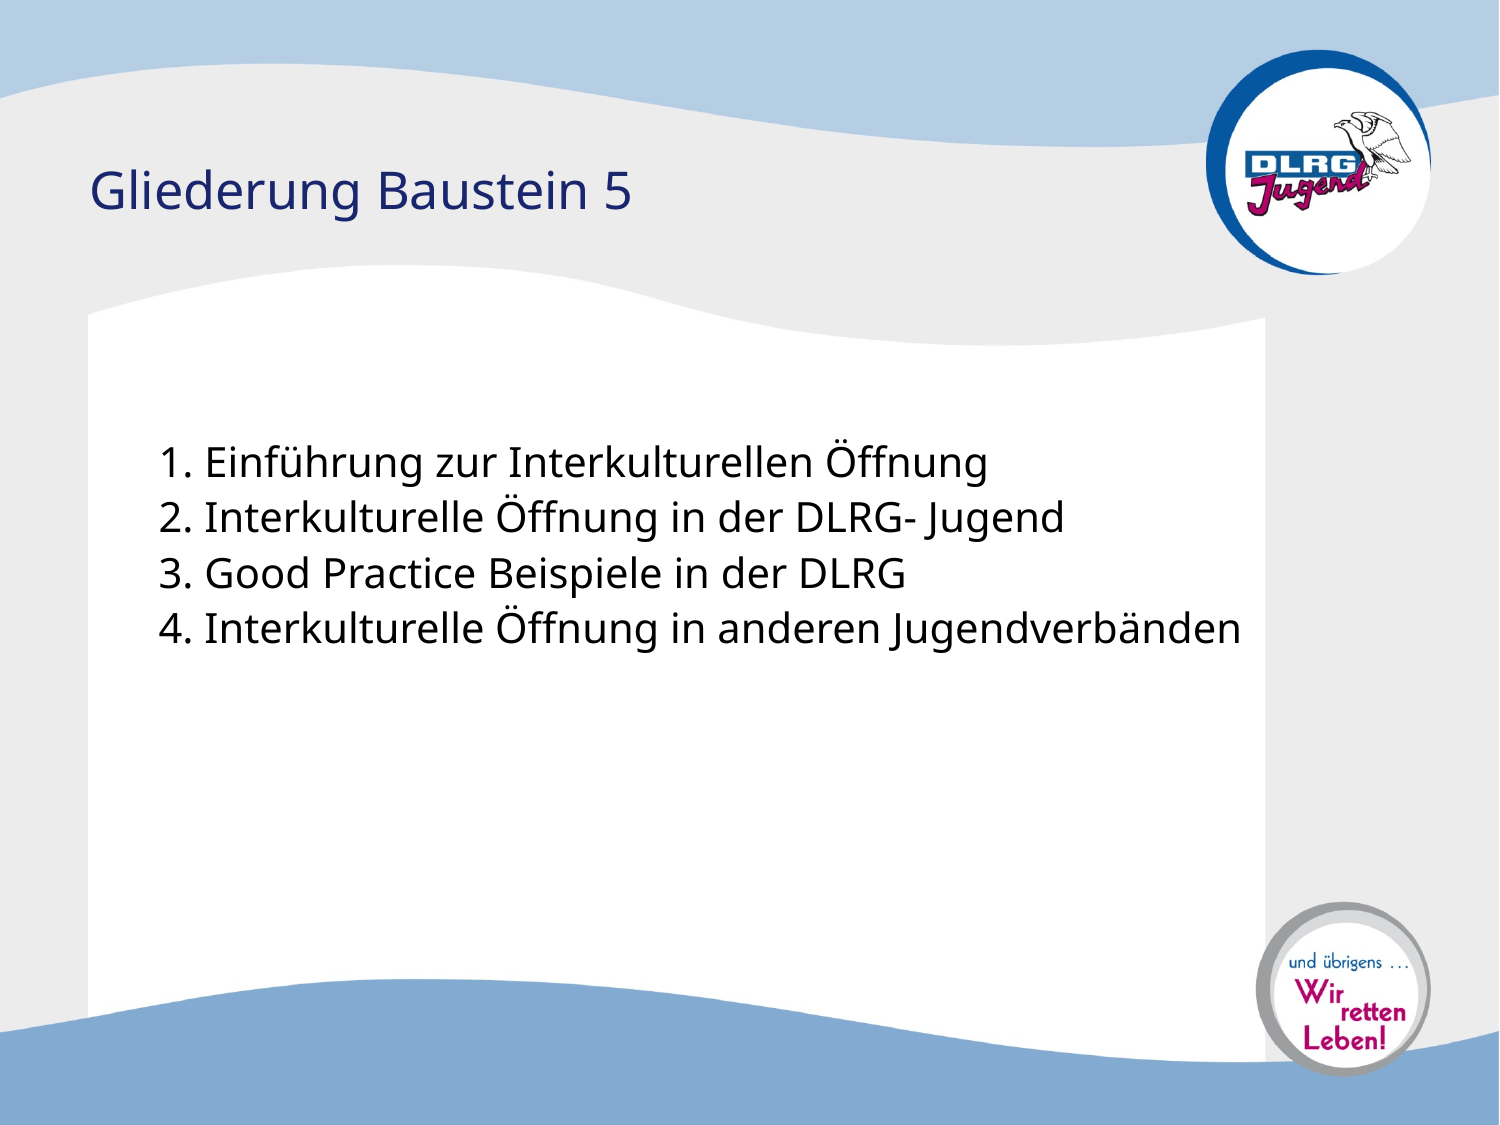

# Gliederung Baustein 5
1. Einführung zur Interkulturellen Öffnung
2. Interkulturelle Öffnung in der DLRG- Jugend
3. Good Practice Beispiele in der DLRG
4. Interkulturelle Öffnung in anderen Jugendverbänden